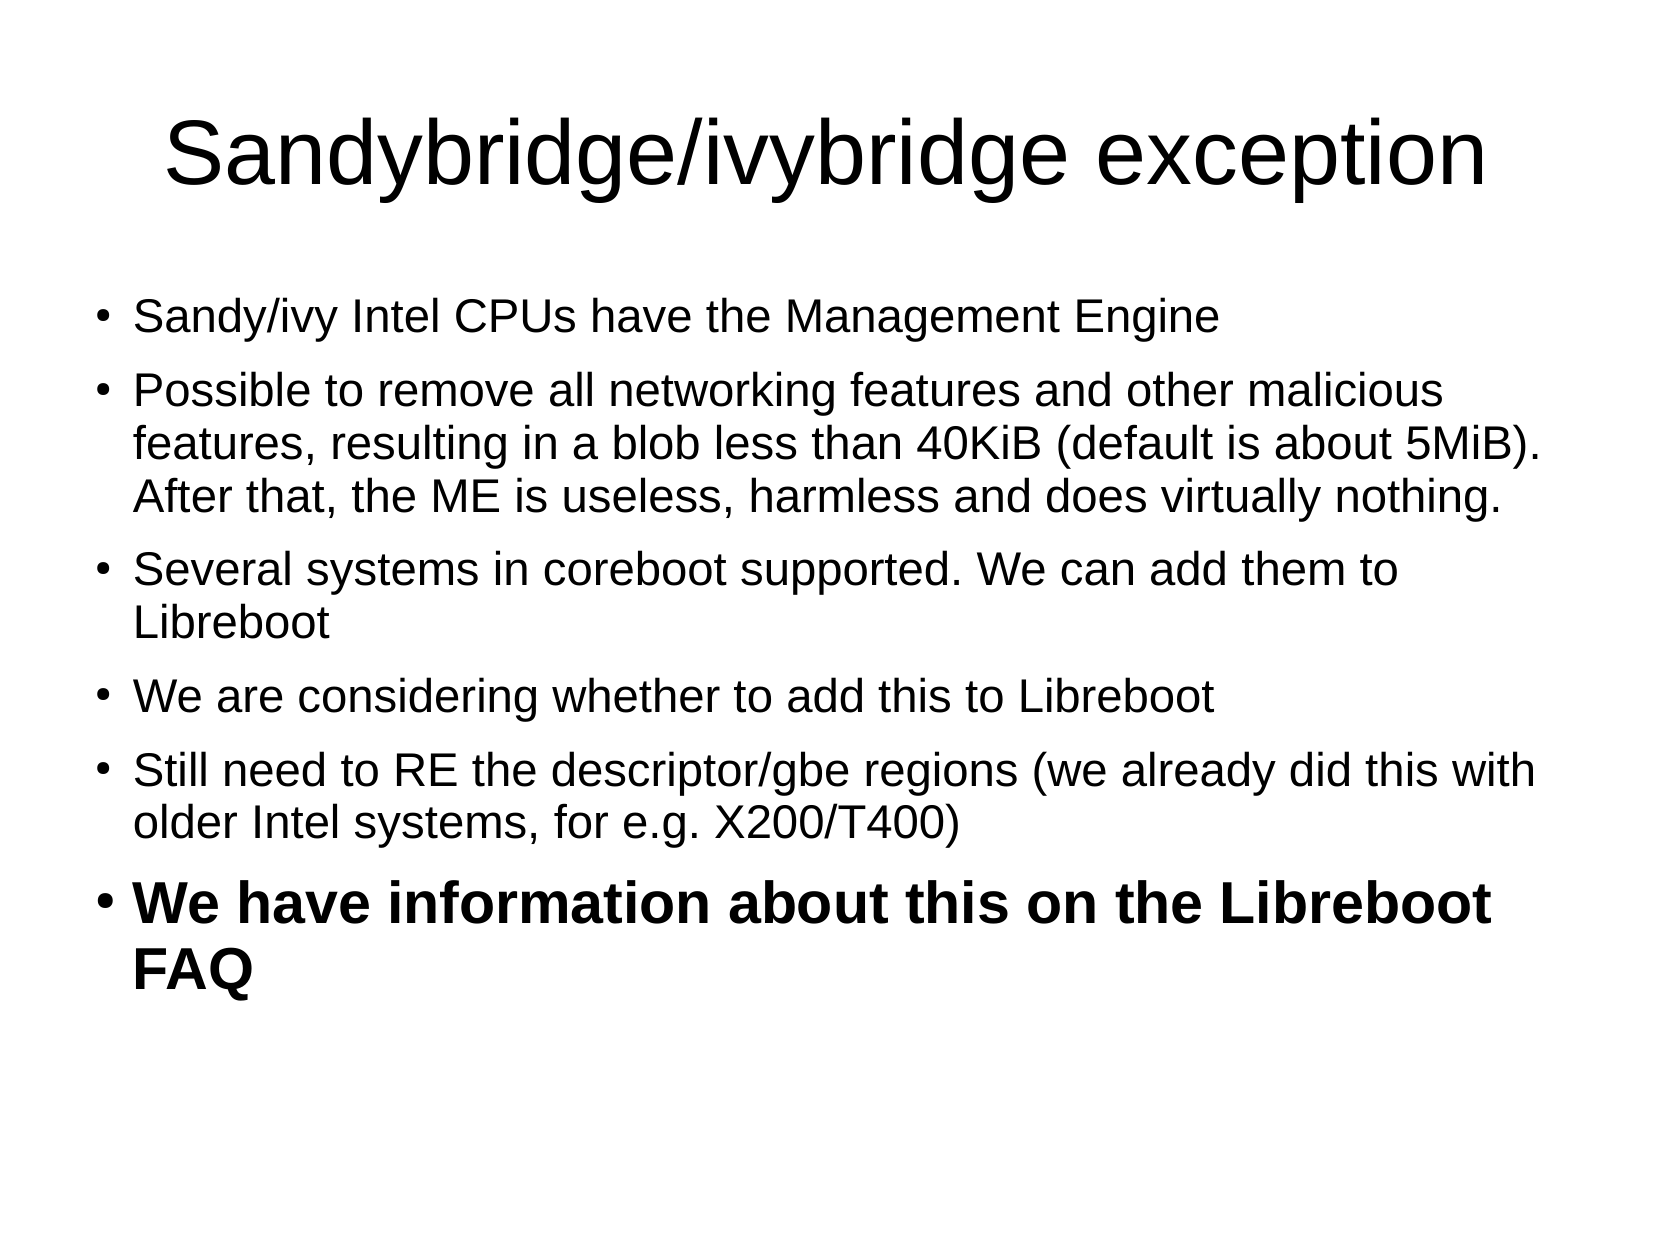

# Sandybridge/ivybridge exception
Sandy/ivy Intel CPUs have the Management Engine
Possible to remove all networking features and other malicious features, resulting in a blob less than 40KiB (default is about 5MiB). After that, the ME is useless, harmless and does virtually nothing.
Several systems in coreboot supported. We can add them to Libreboot
We are considering whether to add this to Libreboot
Still need to RE the descriptor/gbe regions (we already did this with older Intel systems, for e.g. X200/T400)
We have information about this on the Libreboot FAQ